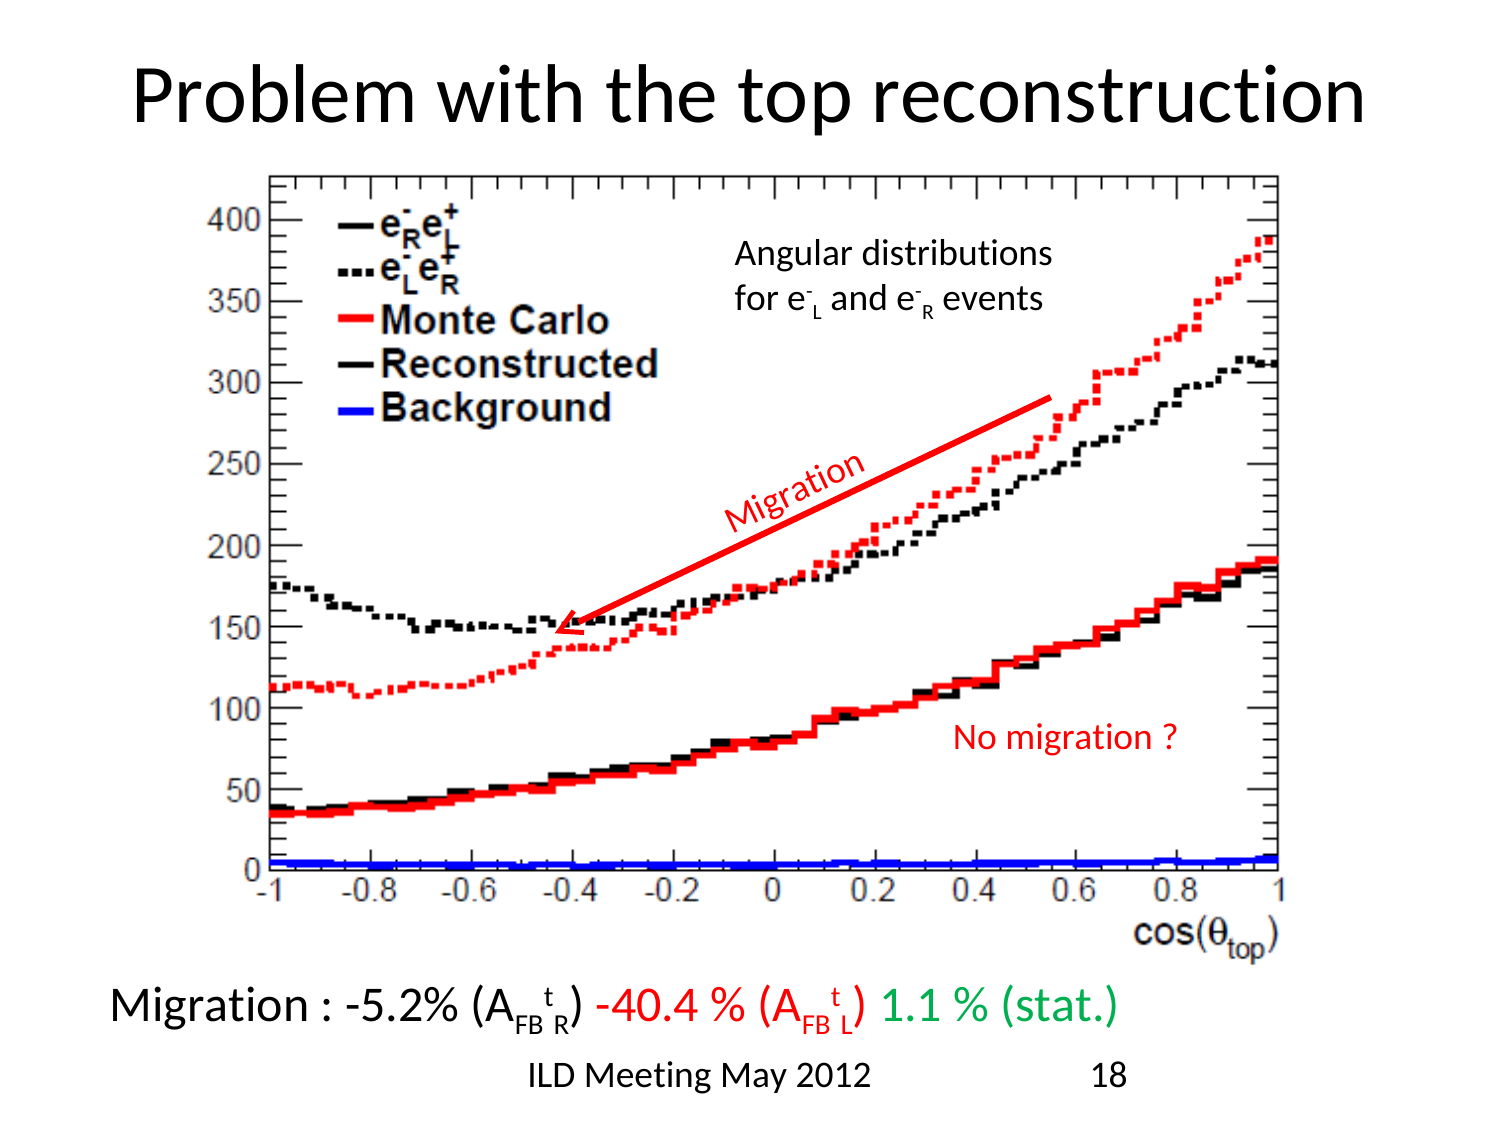

# Problem with the top reconstruction
Angular distributions for e-L and e-R events
Migration
No migration ?
Migration : -5.2% (AFBtR) -40.4 % (AFBtL) 1.1 % (stat.)
18
ILD Meeting May 2012